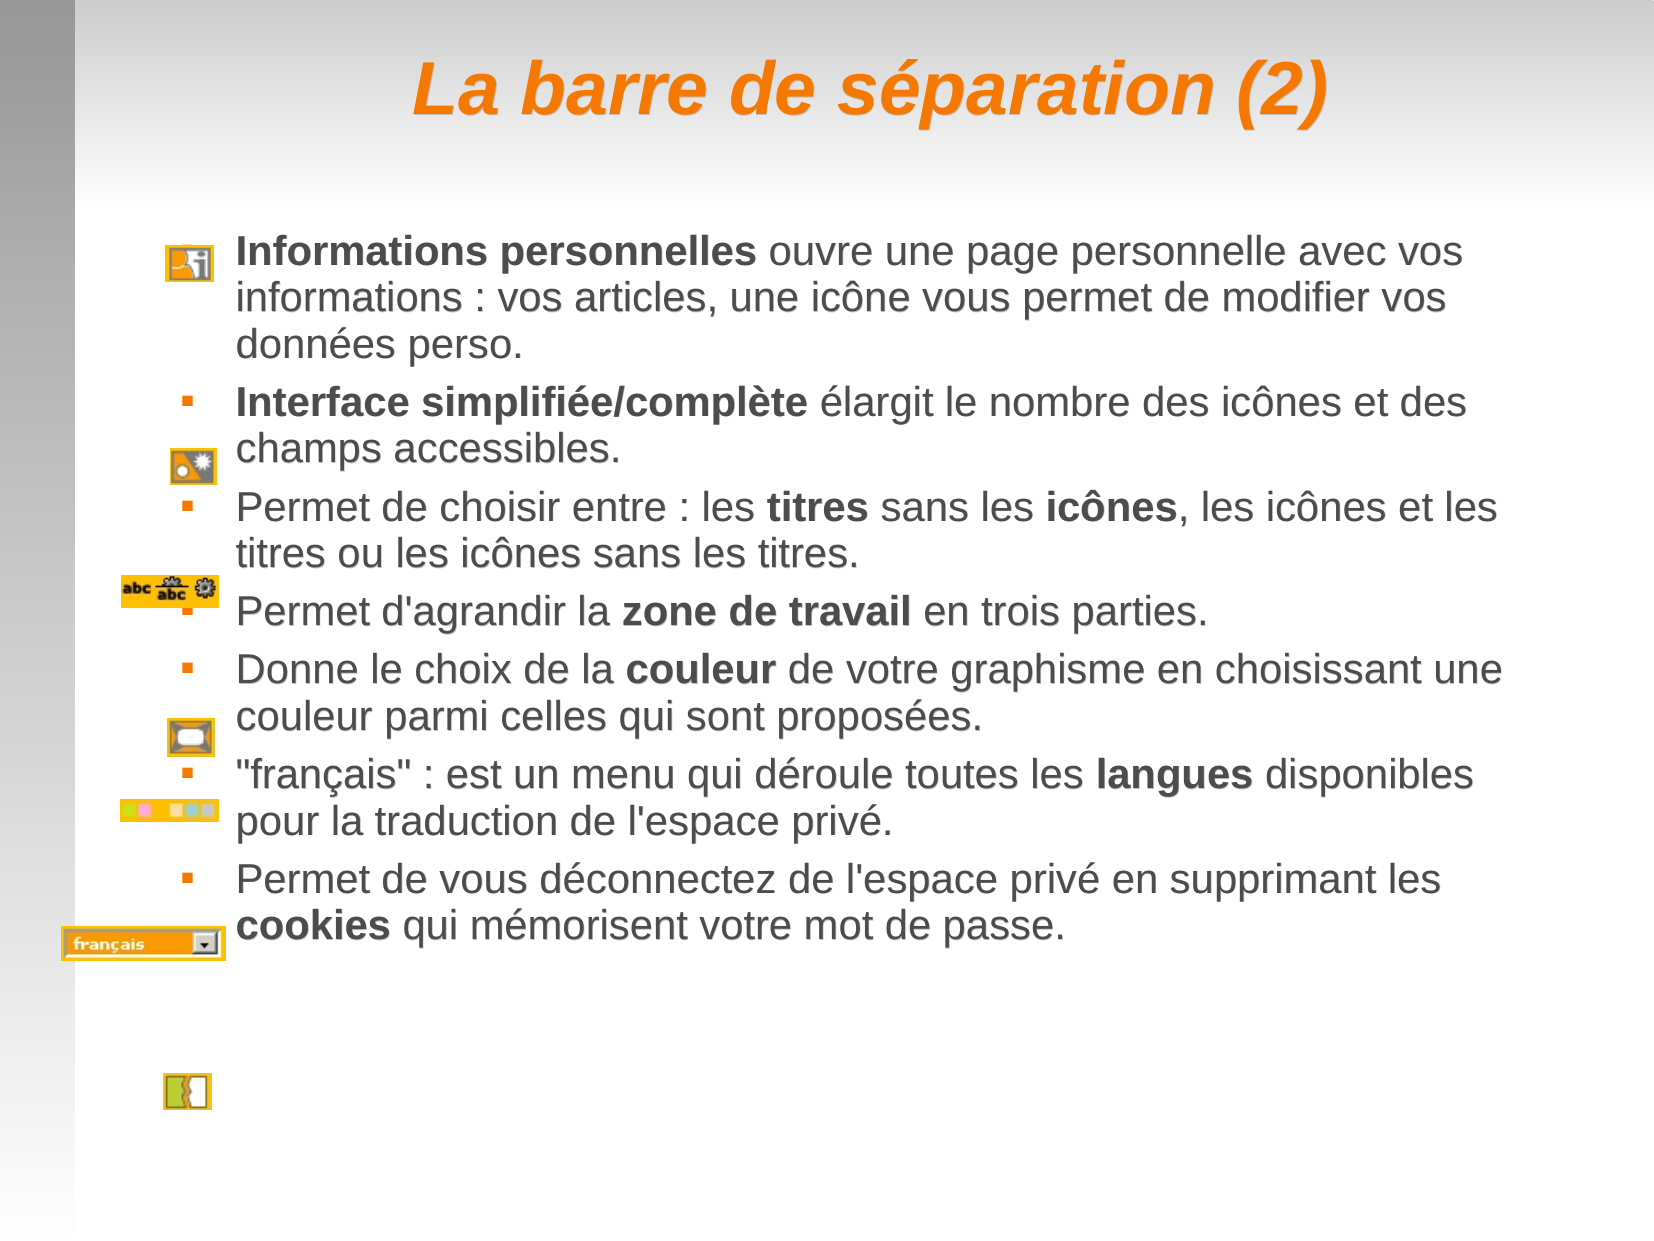

# La barre de séparation (2)
Informations personnelles ouvre une page personnelle avec vos informations : vos articles, une icône vous permet de modifier vos données perso.
Interface simplifiée/complète élargit le nombre des icônes et des champs accessibles.
Permet de choisir entre : les titres sans les icônes, les icônes et les titres ou les icônes sans les titres.
Permet d'agrandir la zone de travail en trois parties.
Donne le choix de la couleur de votre graphisme en choisissant une couleur parmi celles qui sont proposées.
"français" : est un menu qui déroule toutes les langues disponibles pour la traduction de l'espace privé.
Permet de vous déconnectez de l'espace privé en supprimant les cookies qui mémorisent votre mot de passe.